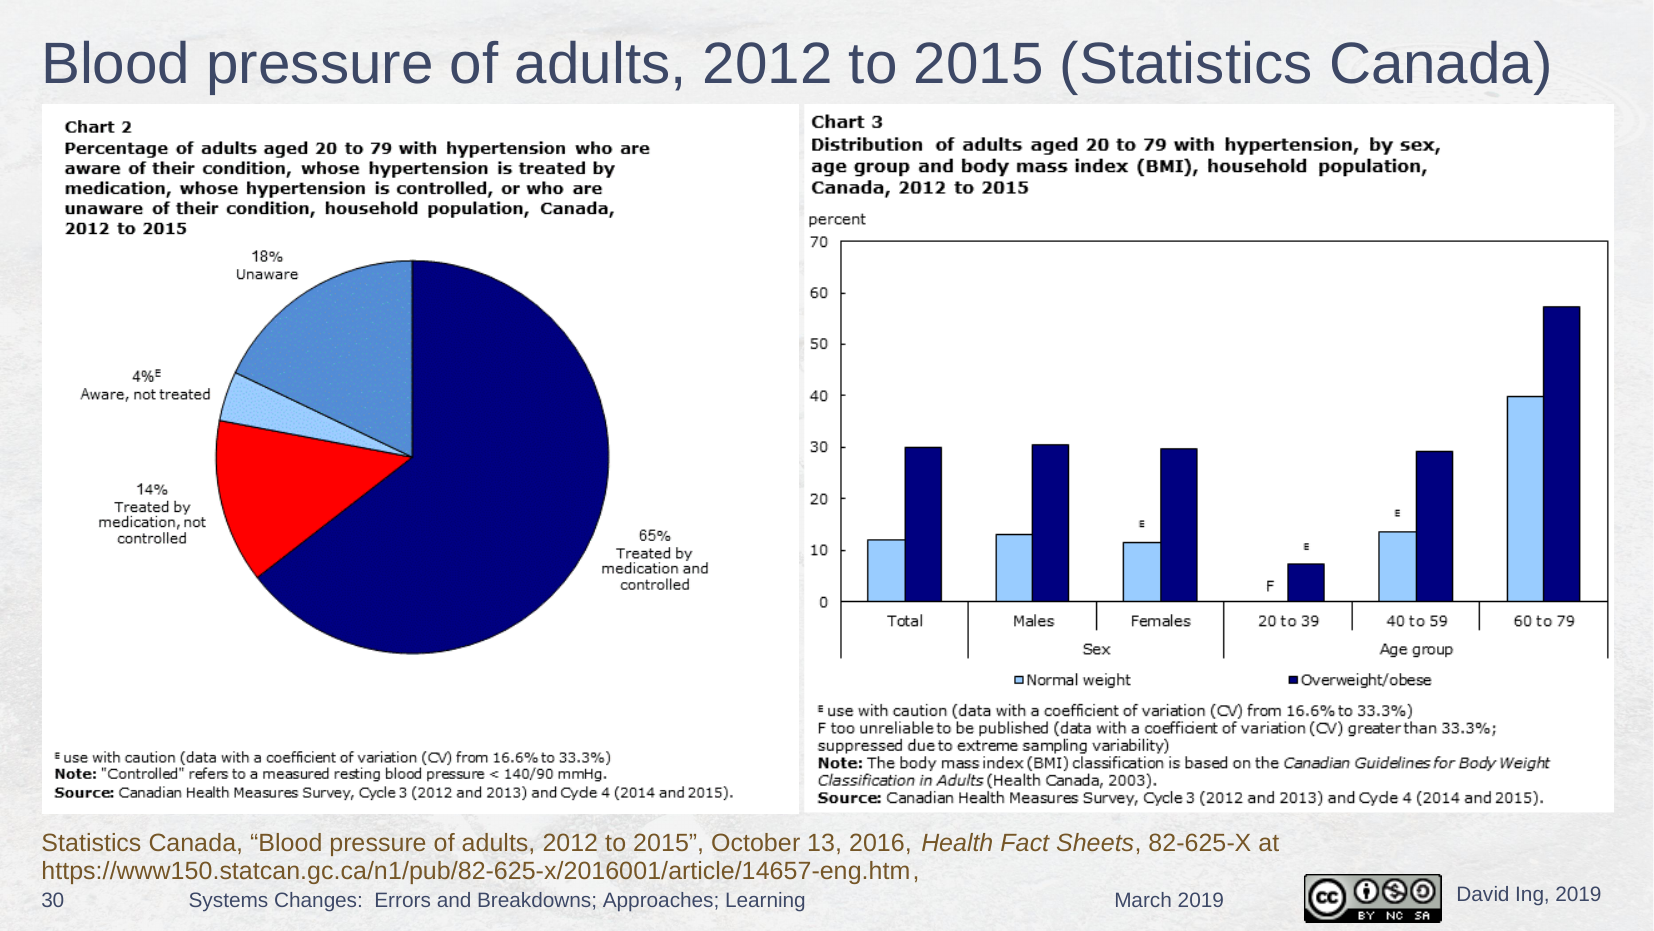

# Blood pressure of adults, 2012 to 2015 (Statistics Canada)
Statistics Canada, “Blood pressure of adults, 2012 to 2015”, October 13, 2016, Health Fact Sheets, 82-625-X at https://www150.statcan.gc.ca/n1/pub/82-625-x/2016001/article/14657-eng.htm,
Systems Changes: Errors and Breakdowns; Approaches; Learning
March 2019